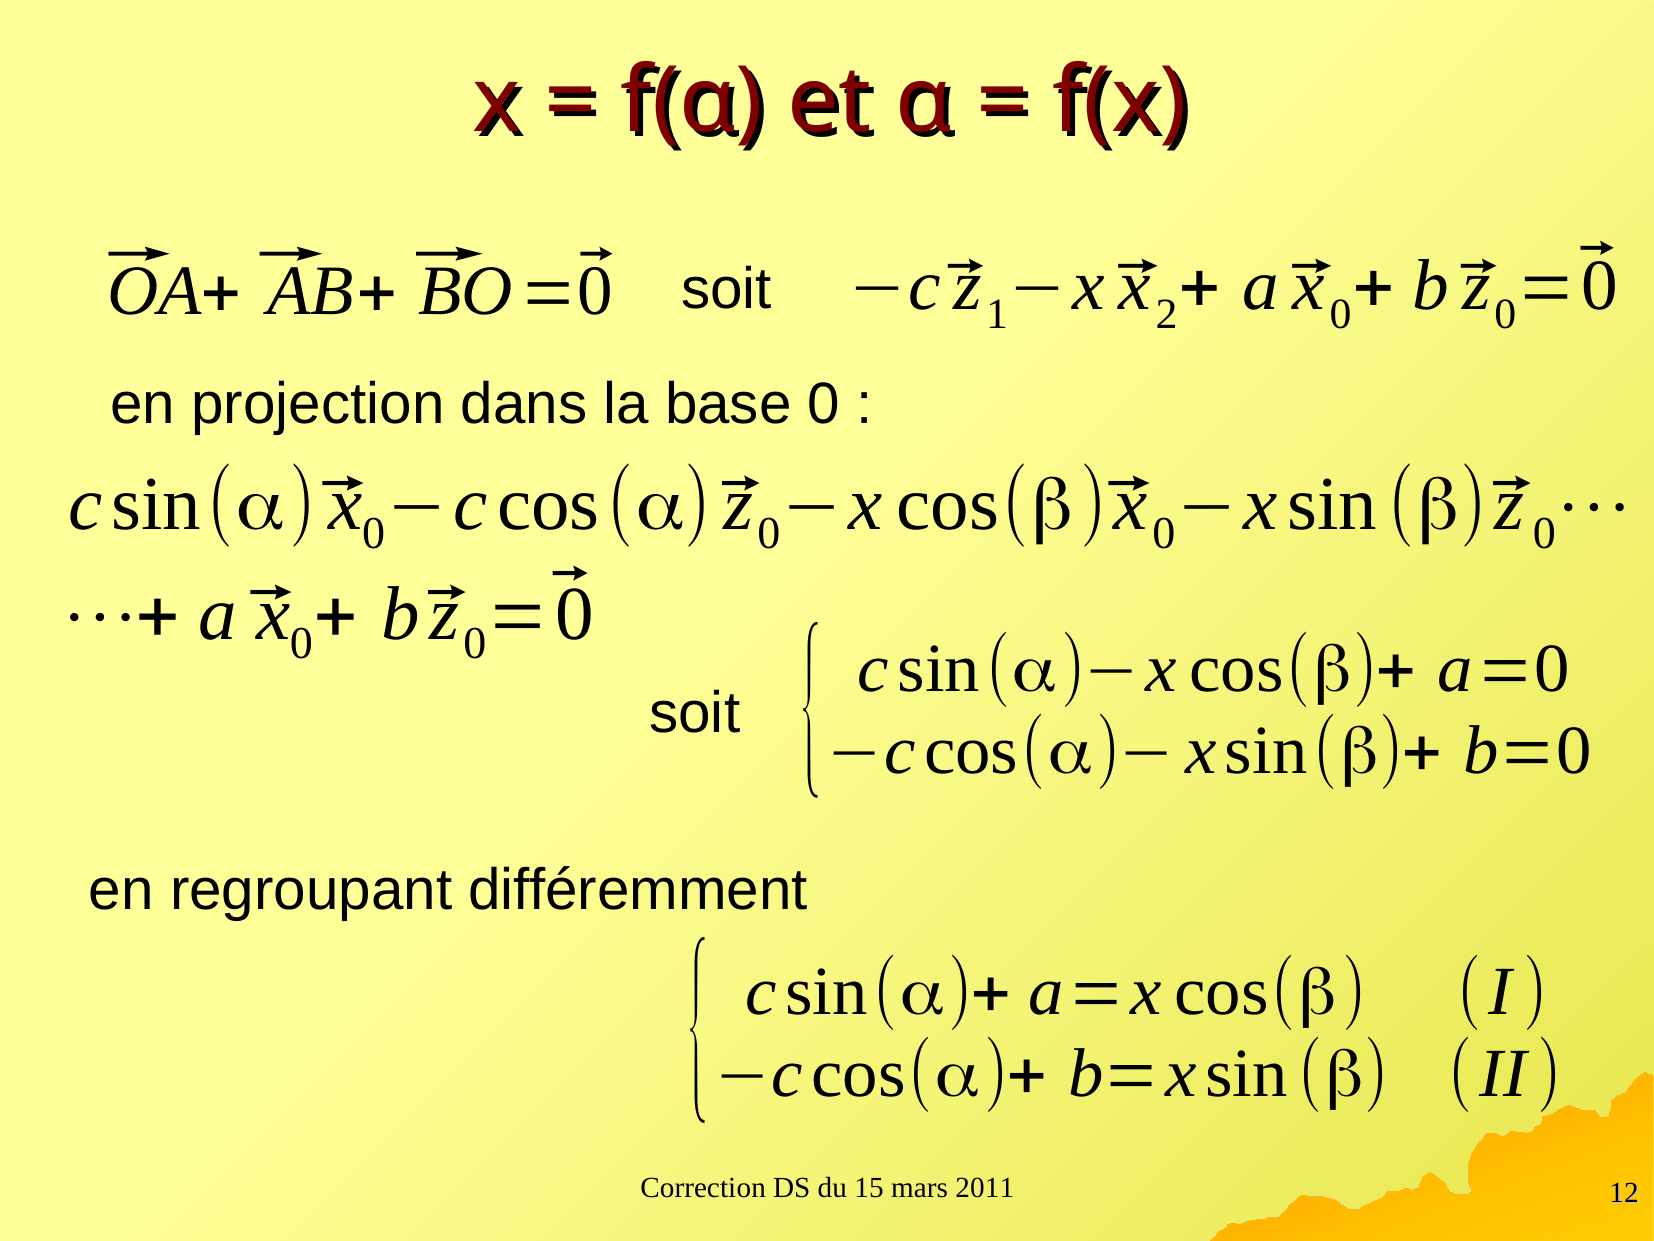

# x = f(α) et α = f(x)
soit
en projection dans la base 0 :
soit
en regroupant différemment
Correction DS du 15 mars 2011